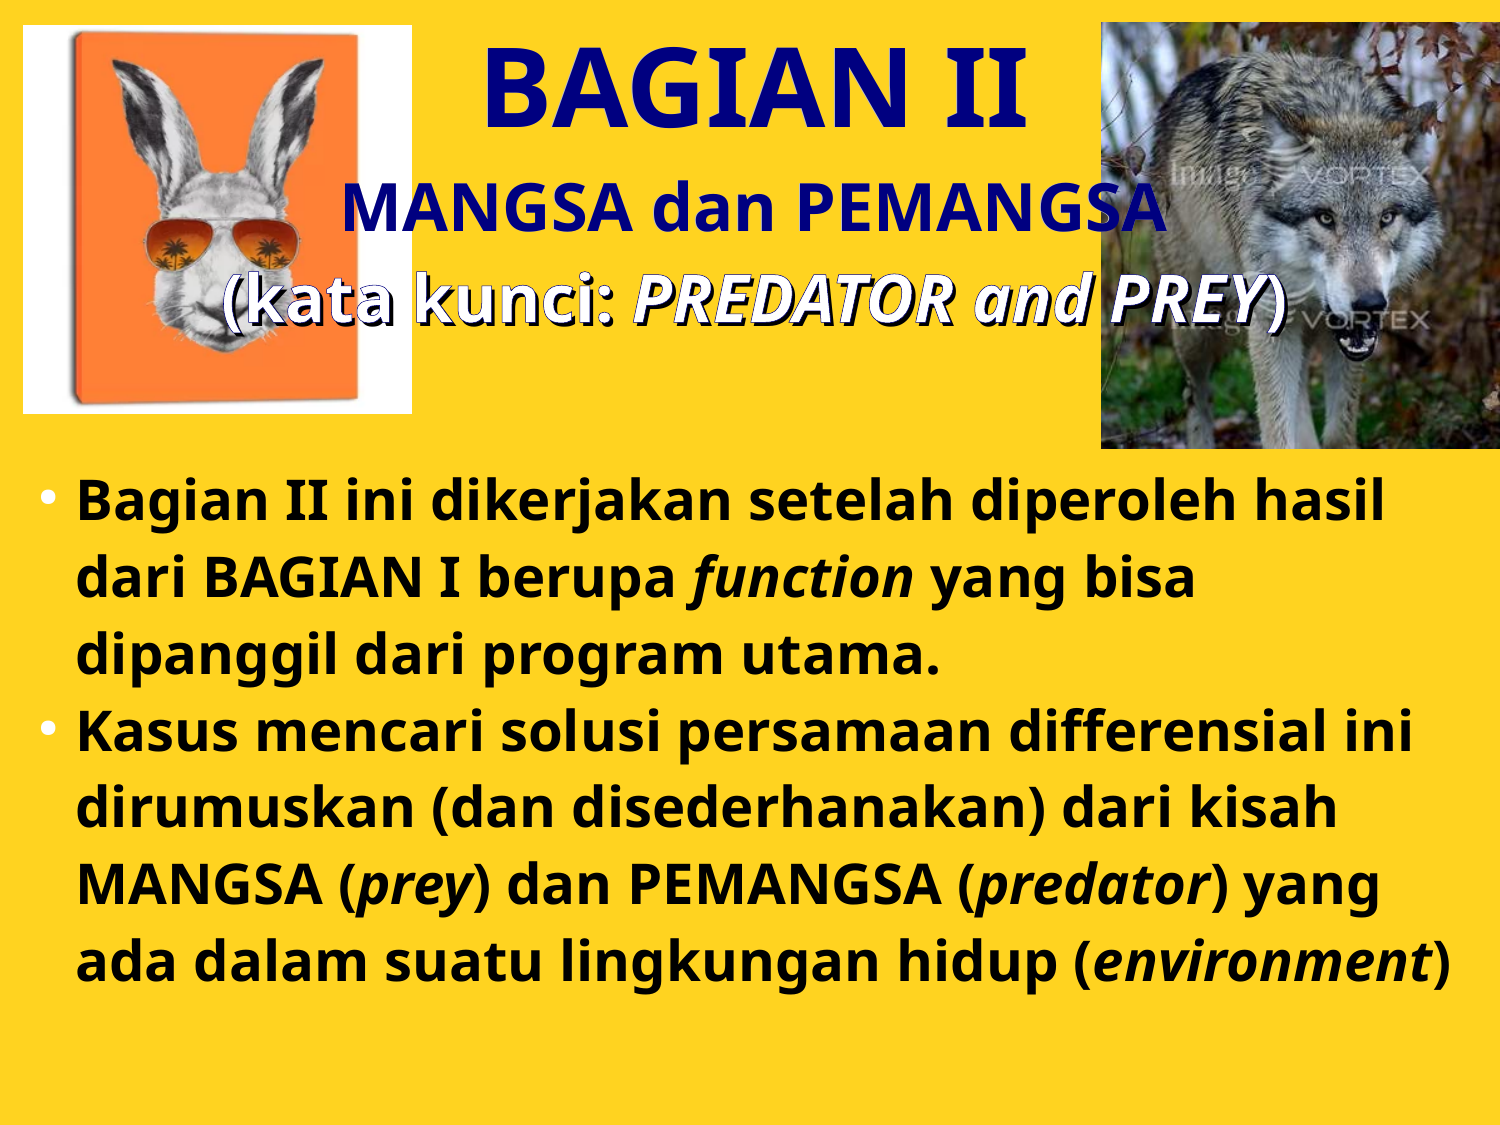

# BAGIAN II MANGSA dan PEMANGSA (kata kunci: PREDATOR and PREY)
Bagian II ini dikerjakan setelah diperoleh hasil dari BAGIAN I berupa function yang bisa dipanggil dari program utama.
Kasus mencari solusi persamaan differensial ini dirumuskan (dan disederhanakan) dari kisah MANGSA (prey) dan PEMANGSA (predator) yang ada dalam suatu lingkungan hidup (environment)